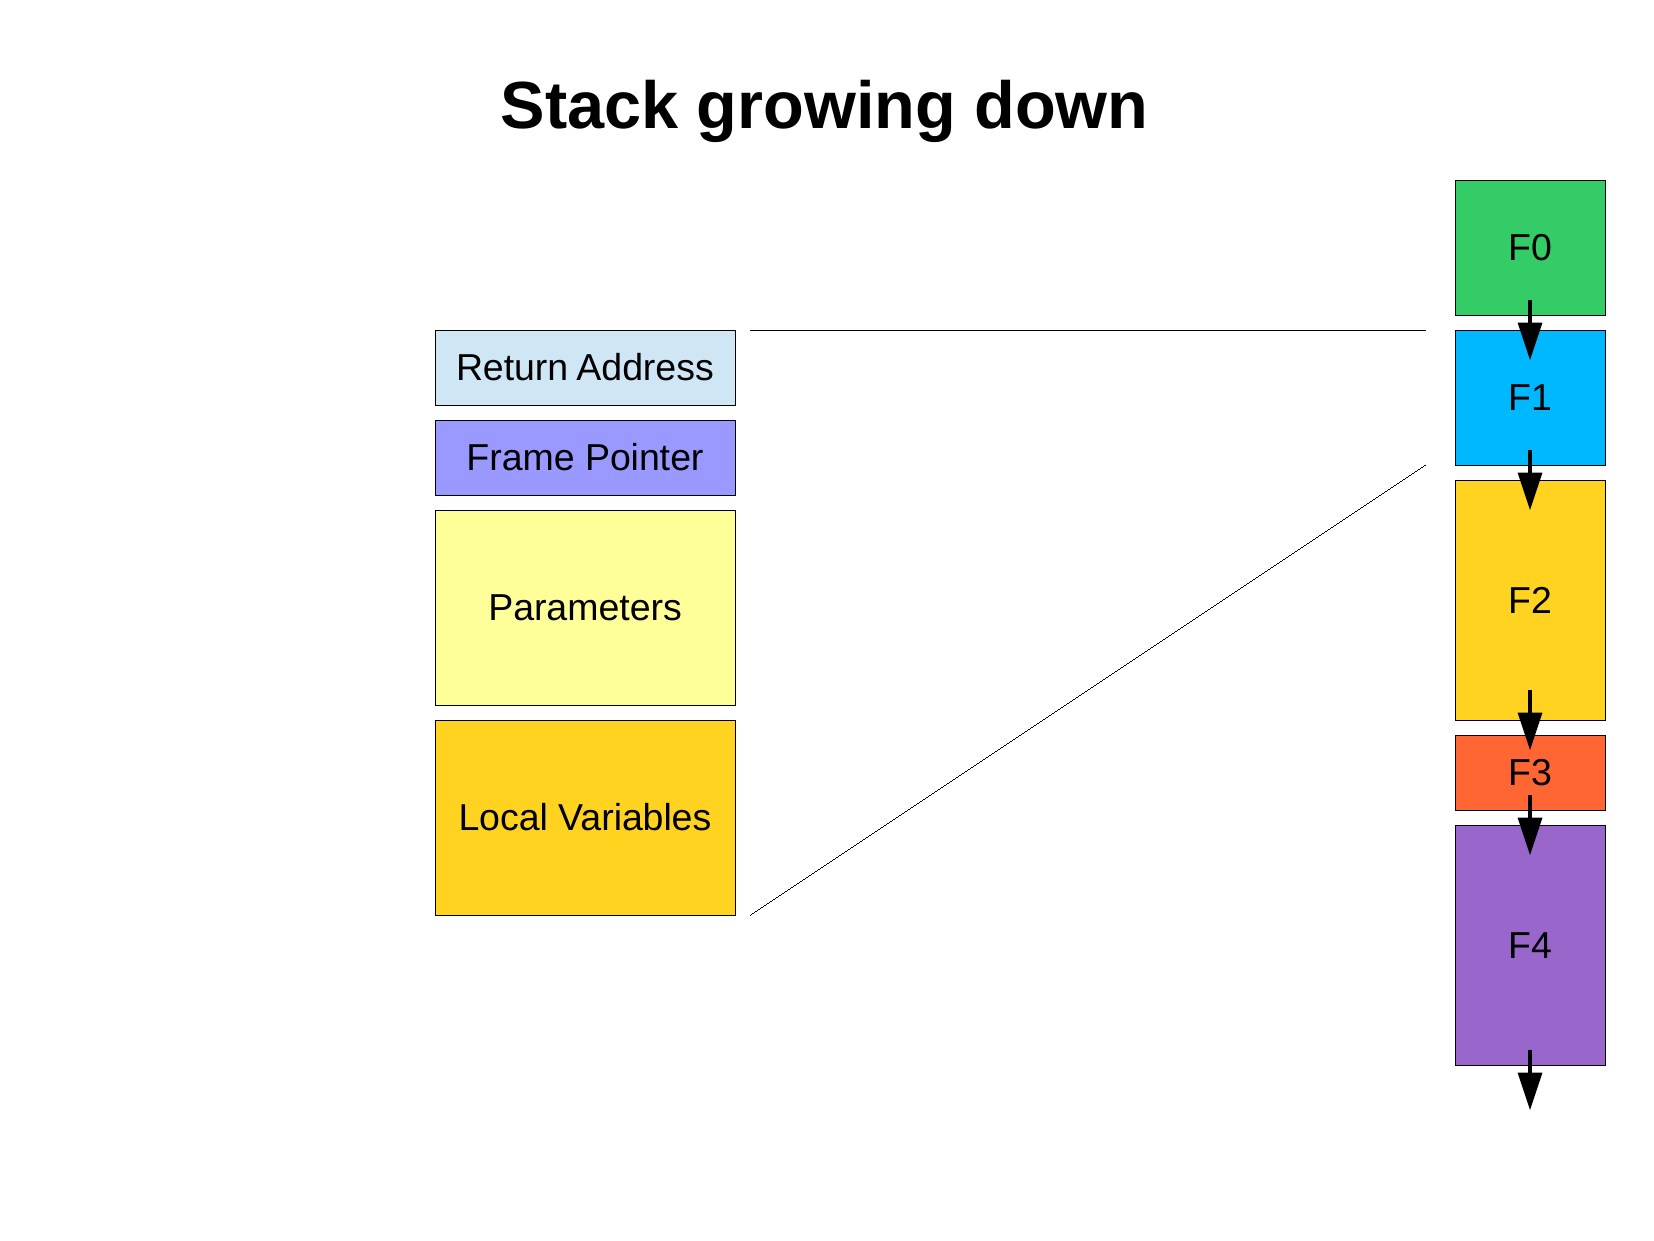

# Stack growing down
F0
Return Address
F1
Frame Pointer
F2
Parameters
Local Variables
F3
F4